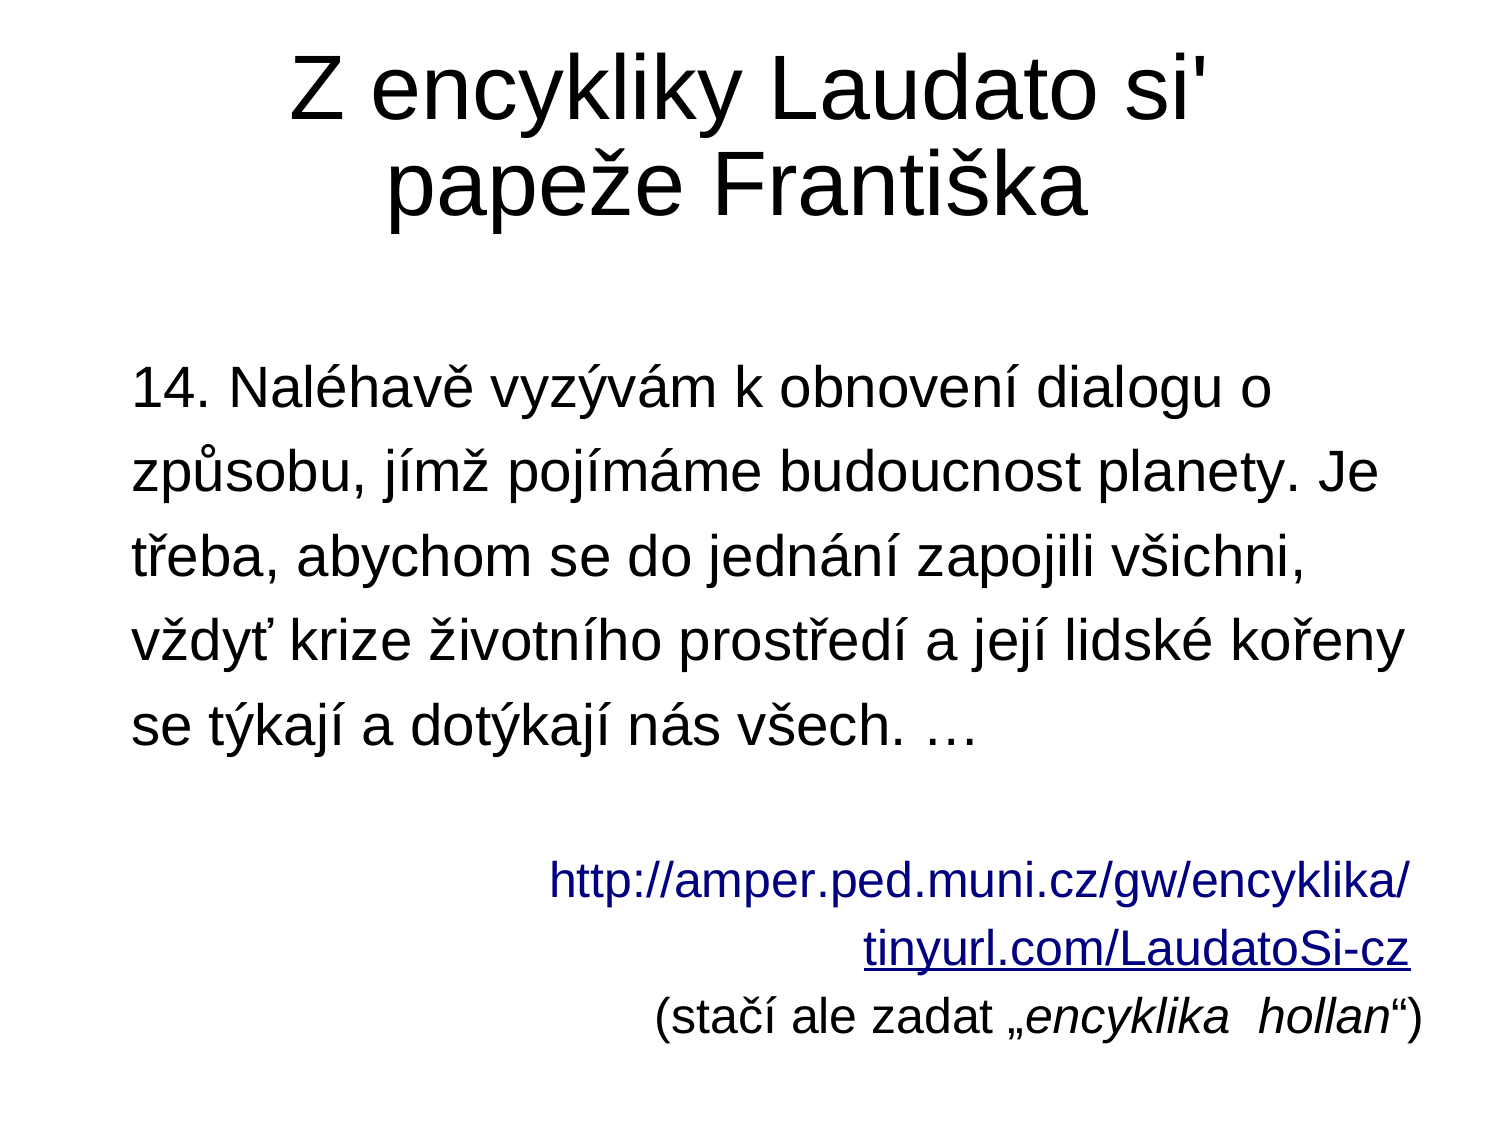

# Z encykliky Laudato si' papeže Františka
14. Naléhavě vyzývám k obnovení dialogu o způsobu, jímž pojímáme budoucnost planety. Je třeba, abychom se do jednání zapojili všichni, vždyť krize životního prostředí a její lidské kořeny se týkají a dotýkají nás všech. …
http://amper.ped.muni.cz/gw/encyklika/
tinyurl.com/LaudatoSi-cz
(stačí ale zadat „encyklika hollan“)